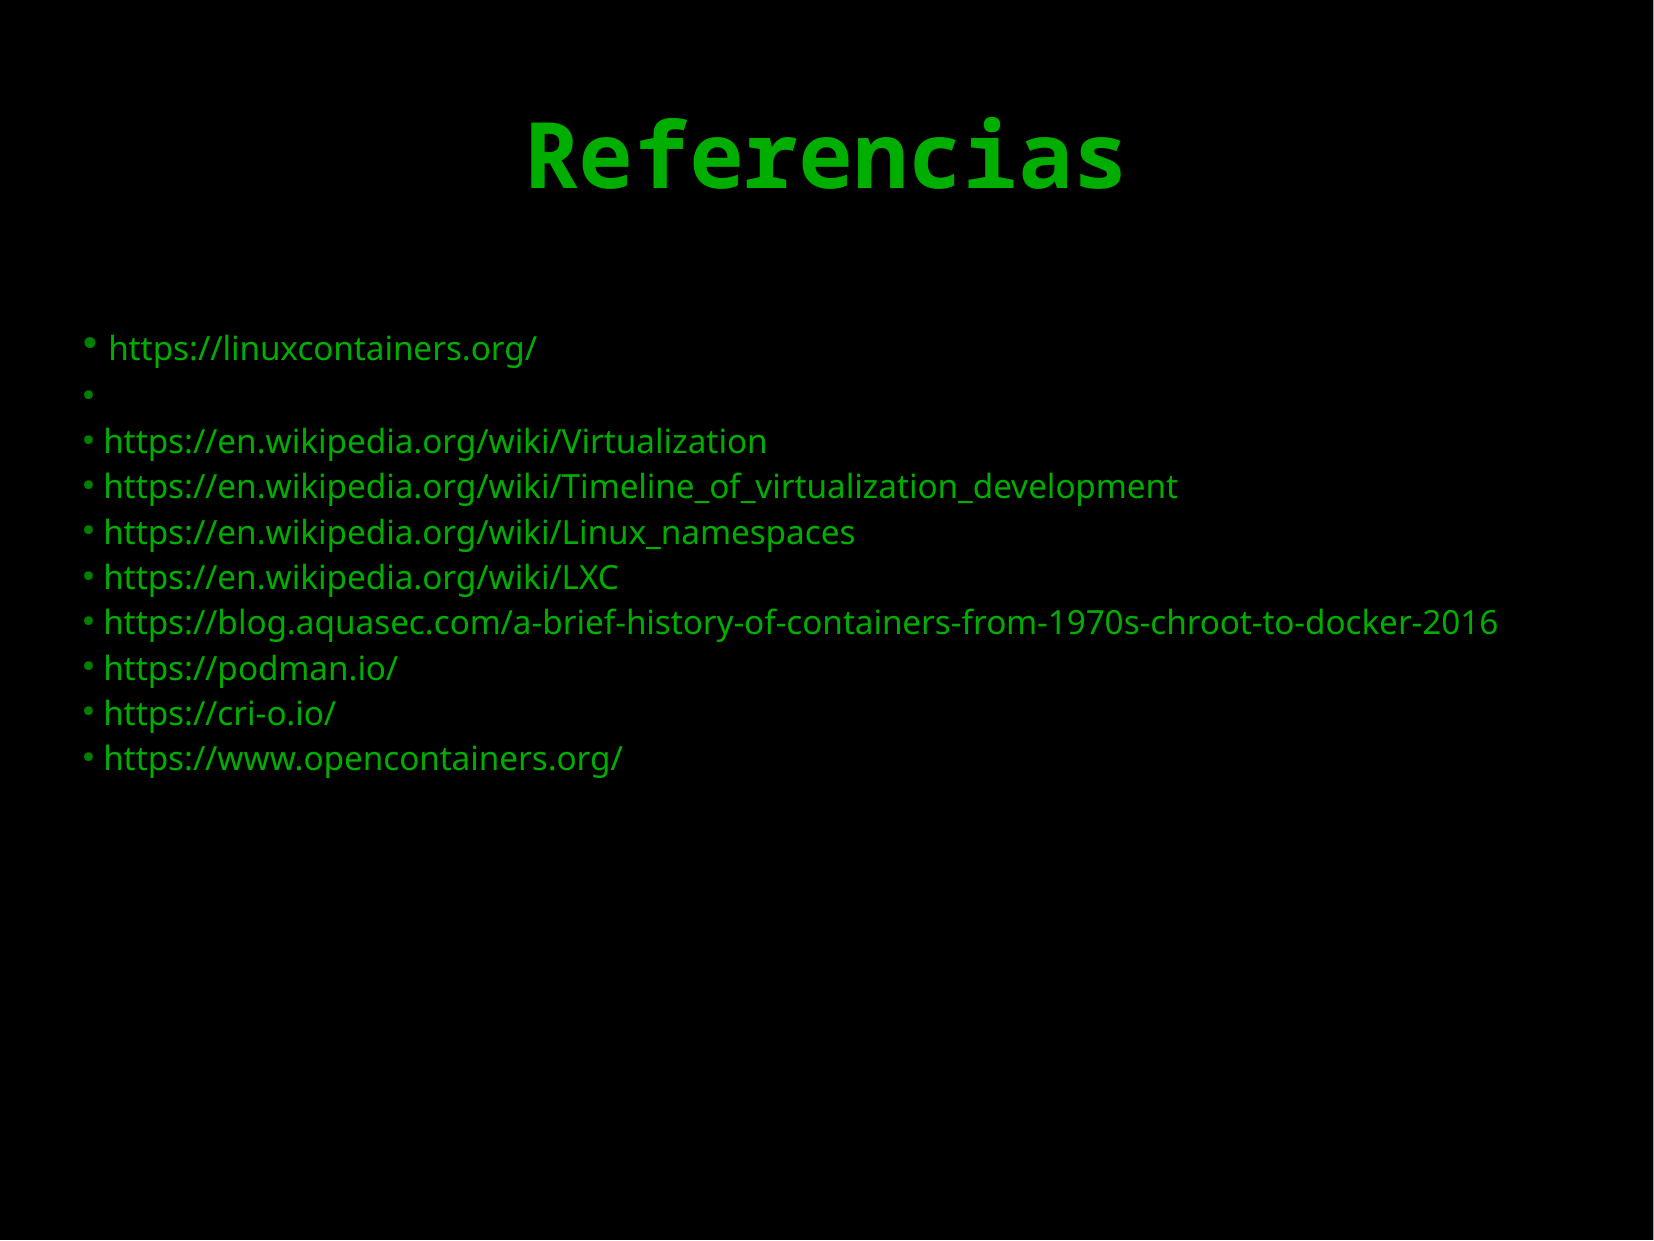

# Referencias
 https://linuxcontainers.org/
 https://en.wikipedia.org/wiki/Virtualization
 https://en.wikipedia.org/wiki/Timeline_of_virtualization_development
 https://en.wikipedia.org/wiki/Linux_namespaces
 https://en.wikipedia.org/wiki/LXC
 https://blog.aquasec.com/a-brief-history-of-containers-from-1970s-chroot-to-docker-2016
 https://podman.io/
 https://cri-o.io/
 https://www.opencontainers.org/